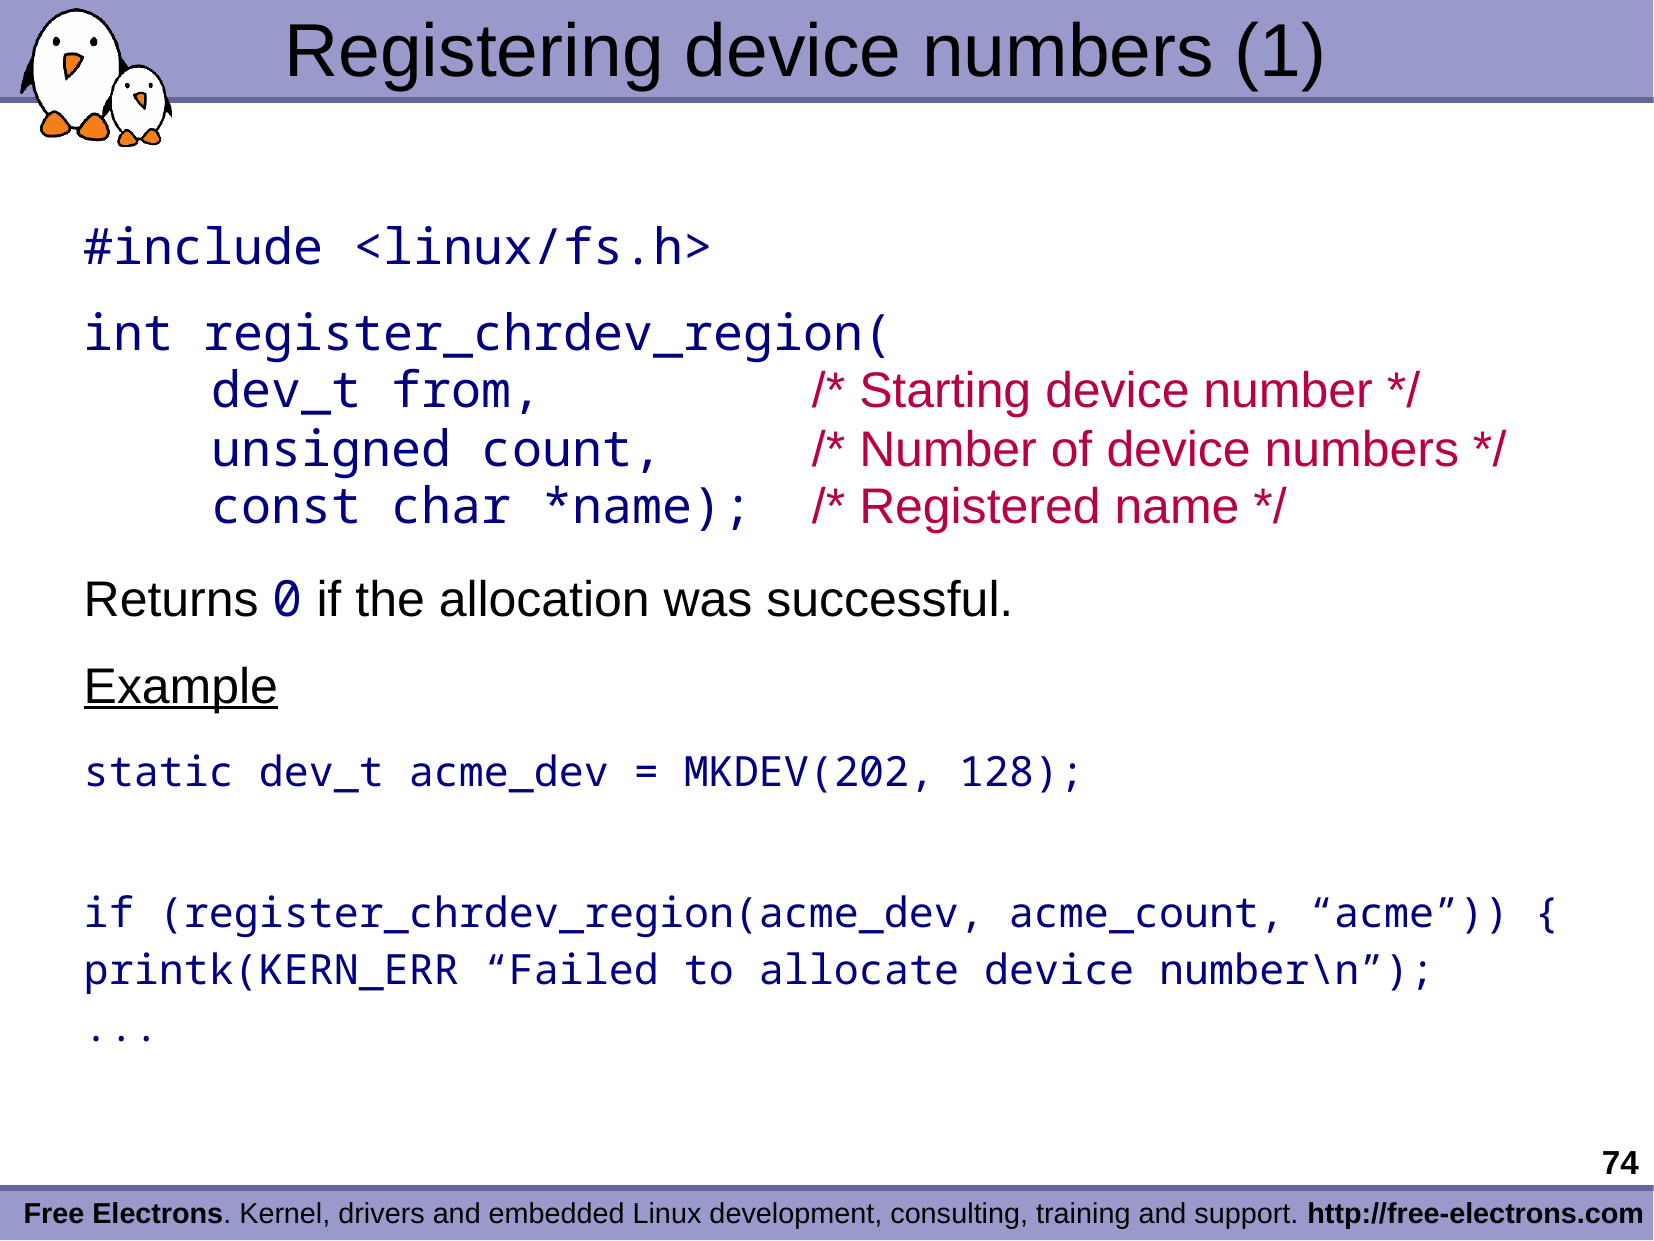

# Registering device numbers (1)
#include <linux/fs.h>
int register_chrdev_region(
	dev_t from, 				/* Starting device number */
	unsigned count, 		/* Number of device numbers */
	const char *name); 	/* Registered name */
Returns 0 if the allocation was successful.
Example
static dev_t acme_dev = MKDEV(202, 128);
if (register_chrdev_region(acme_dev, acme_count, “acme”)) {
printk(KERN_ERR “Failed to allocate device number\n”);
...